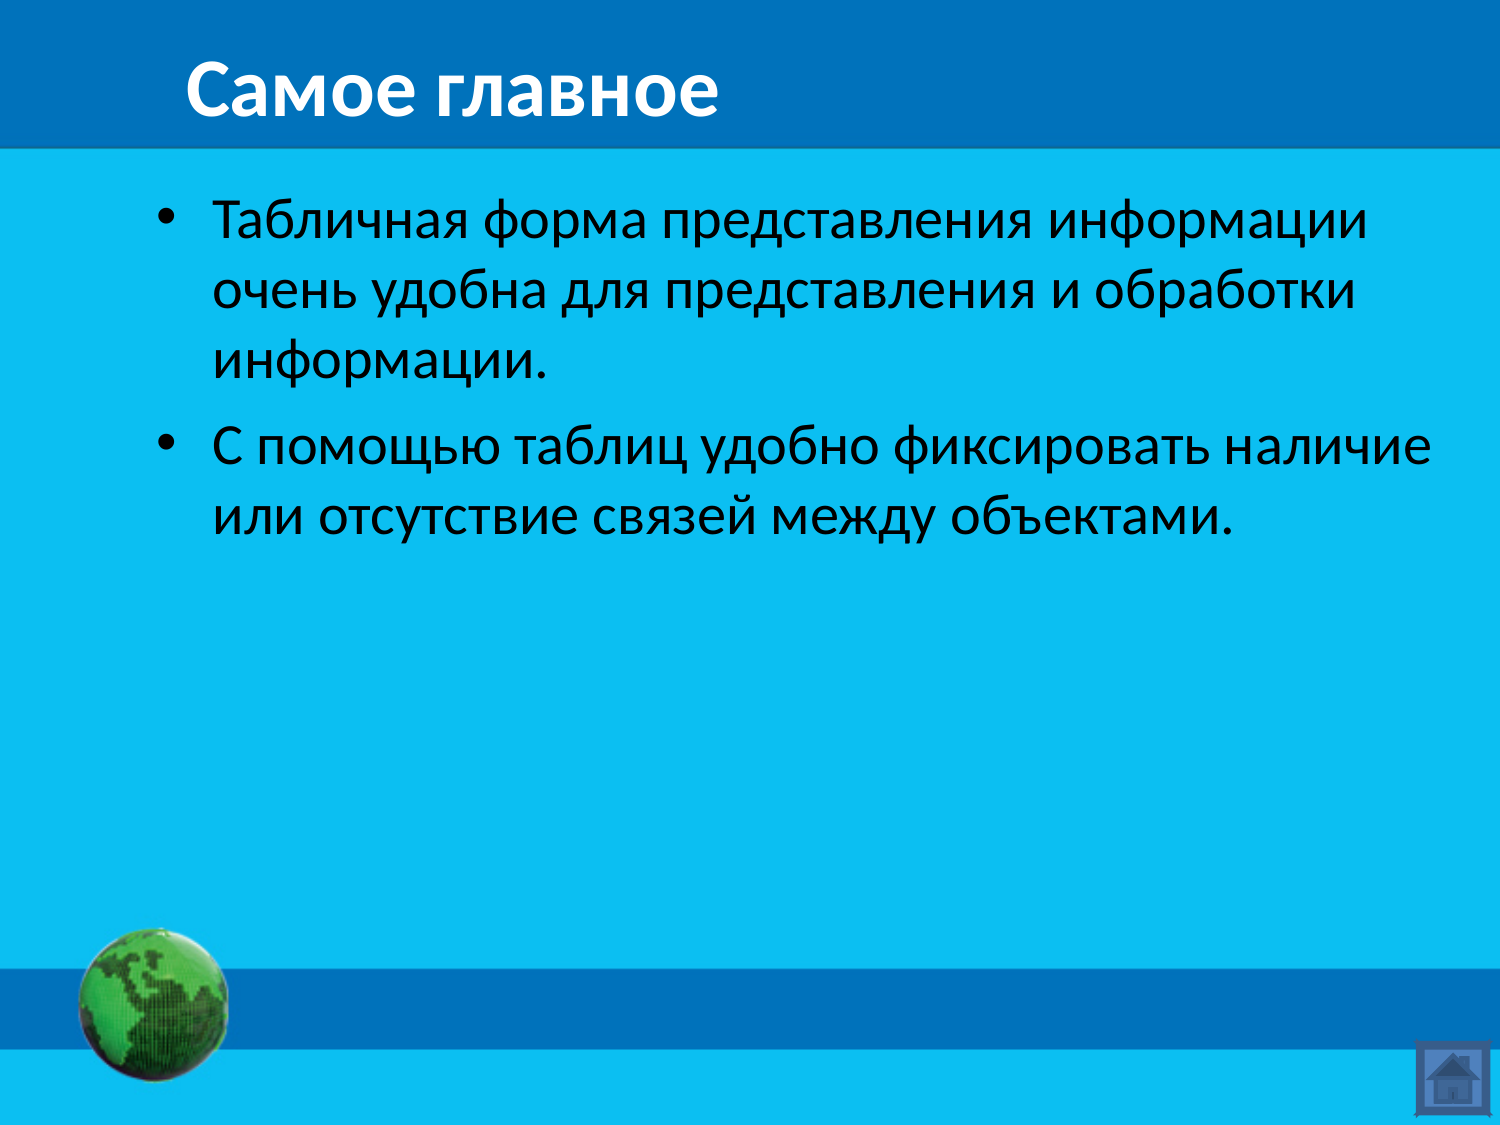

# Самое главное
Табличная форма представления информации очень удобна для представления и обработки информации.
С помощью таблиц удобно фиксировать наличие или отсутствие связей между объектами.